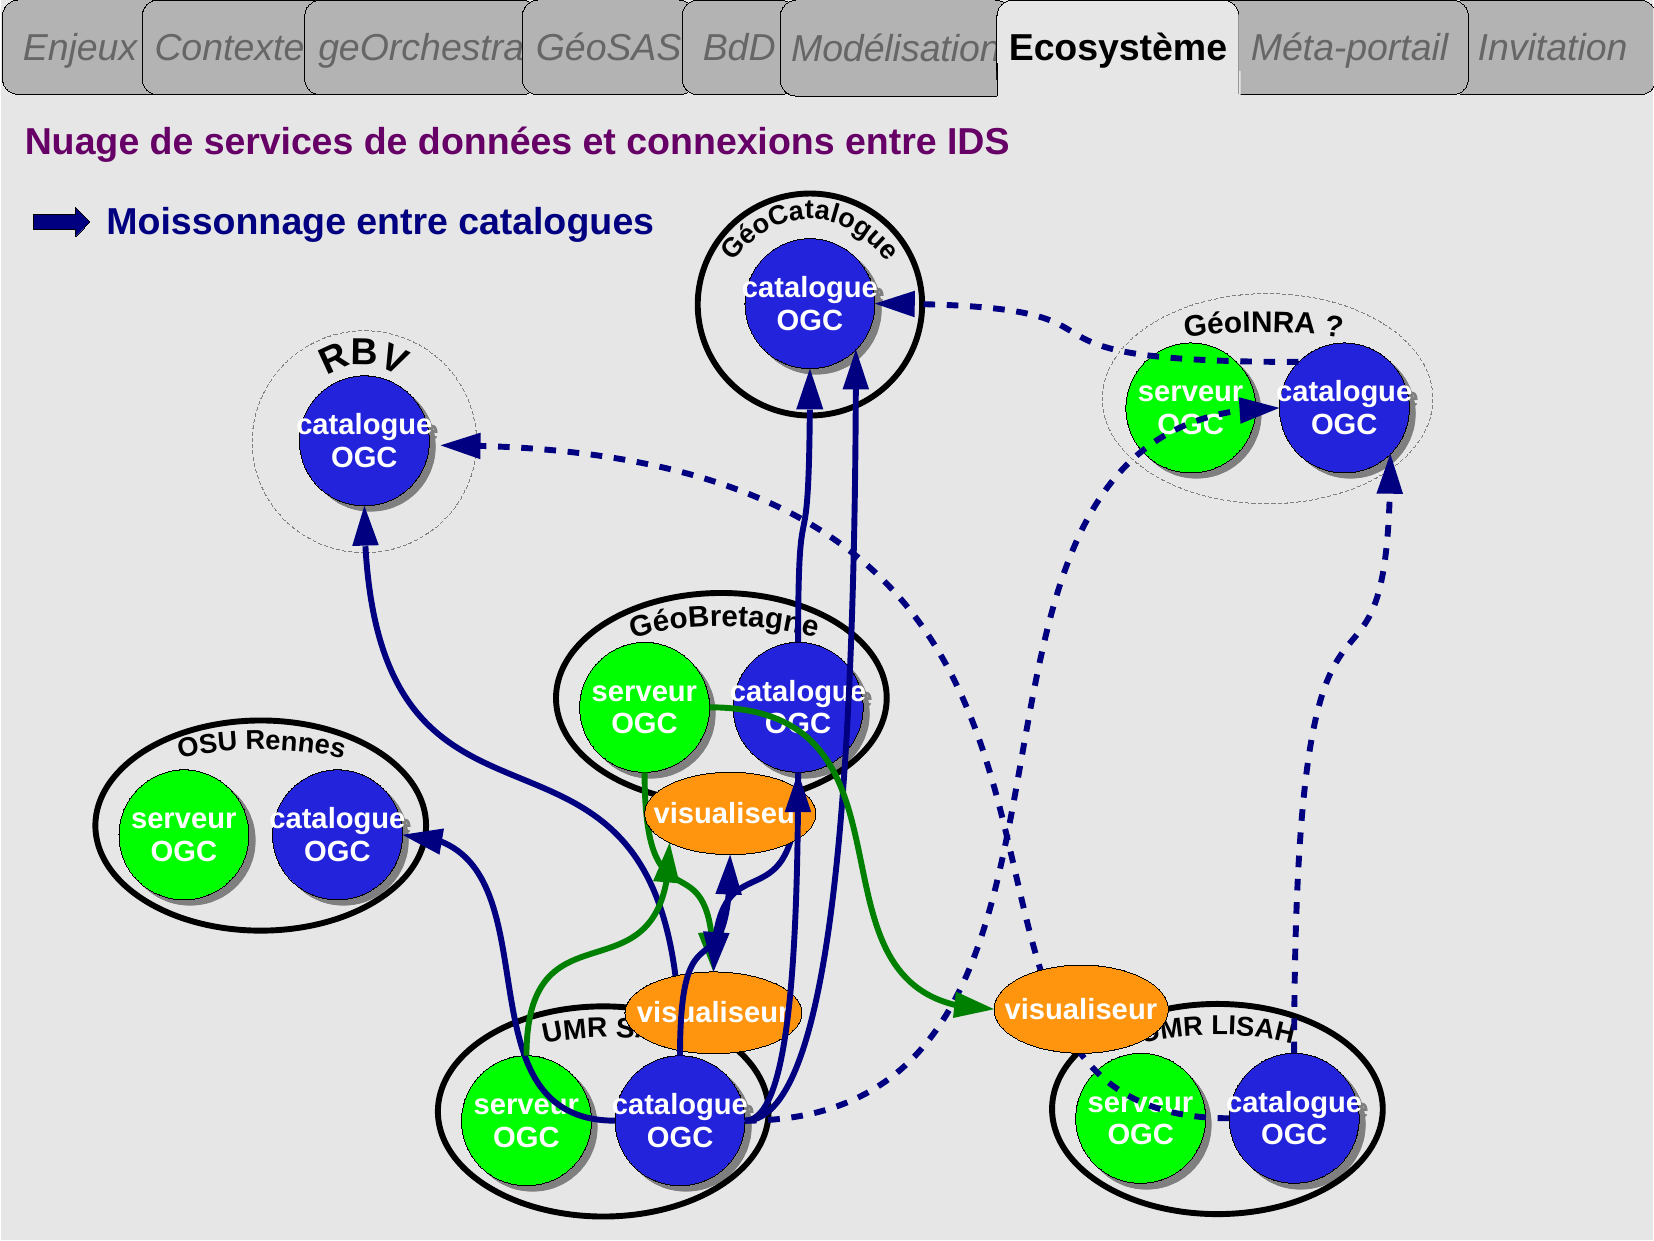

Enjeux
Contexte
geOrchestra
GéoSAS
BdD
Modélisation
Ecosystème
 Perspectives
 Méta-portail
Invitation
# Nuage de services de données et connexions entre IDS
Moissonnage entre catalogues
GéoCatalogue
catalogue
OGC
GéoINRA ?
serveur
OGC
catalogue
OGC
RBV
catalogue
OGC
GéoBretagne
serveur
OGC
catalogue
OGC
OSU Rennes
serveur
OGC
catalogue
OGC
visualiseur
visualiseur
visualiseur
UMR LISAH
UMR SAS
serveur
OGC
catalogue
OGC
serveur
OGC
catalogue
OGC